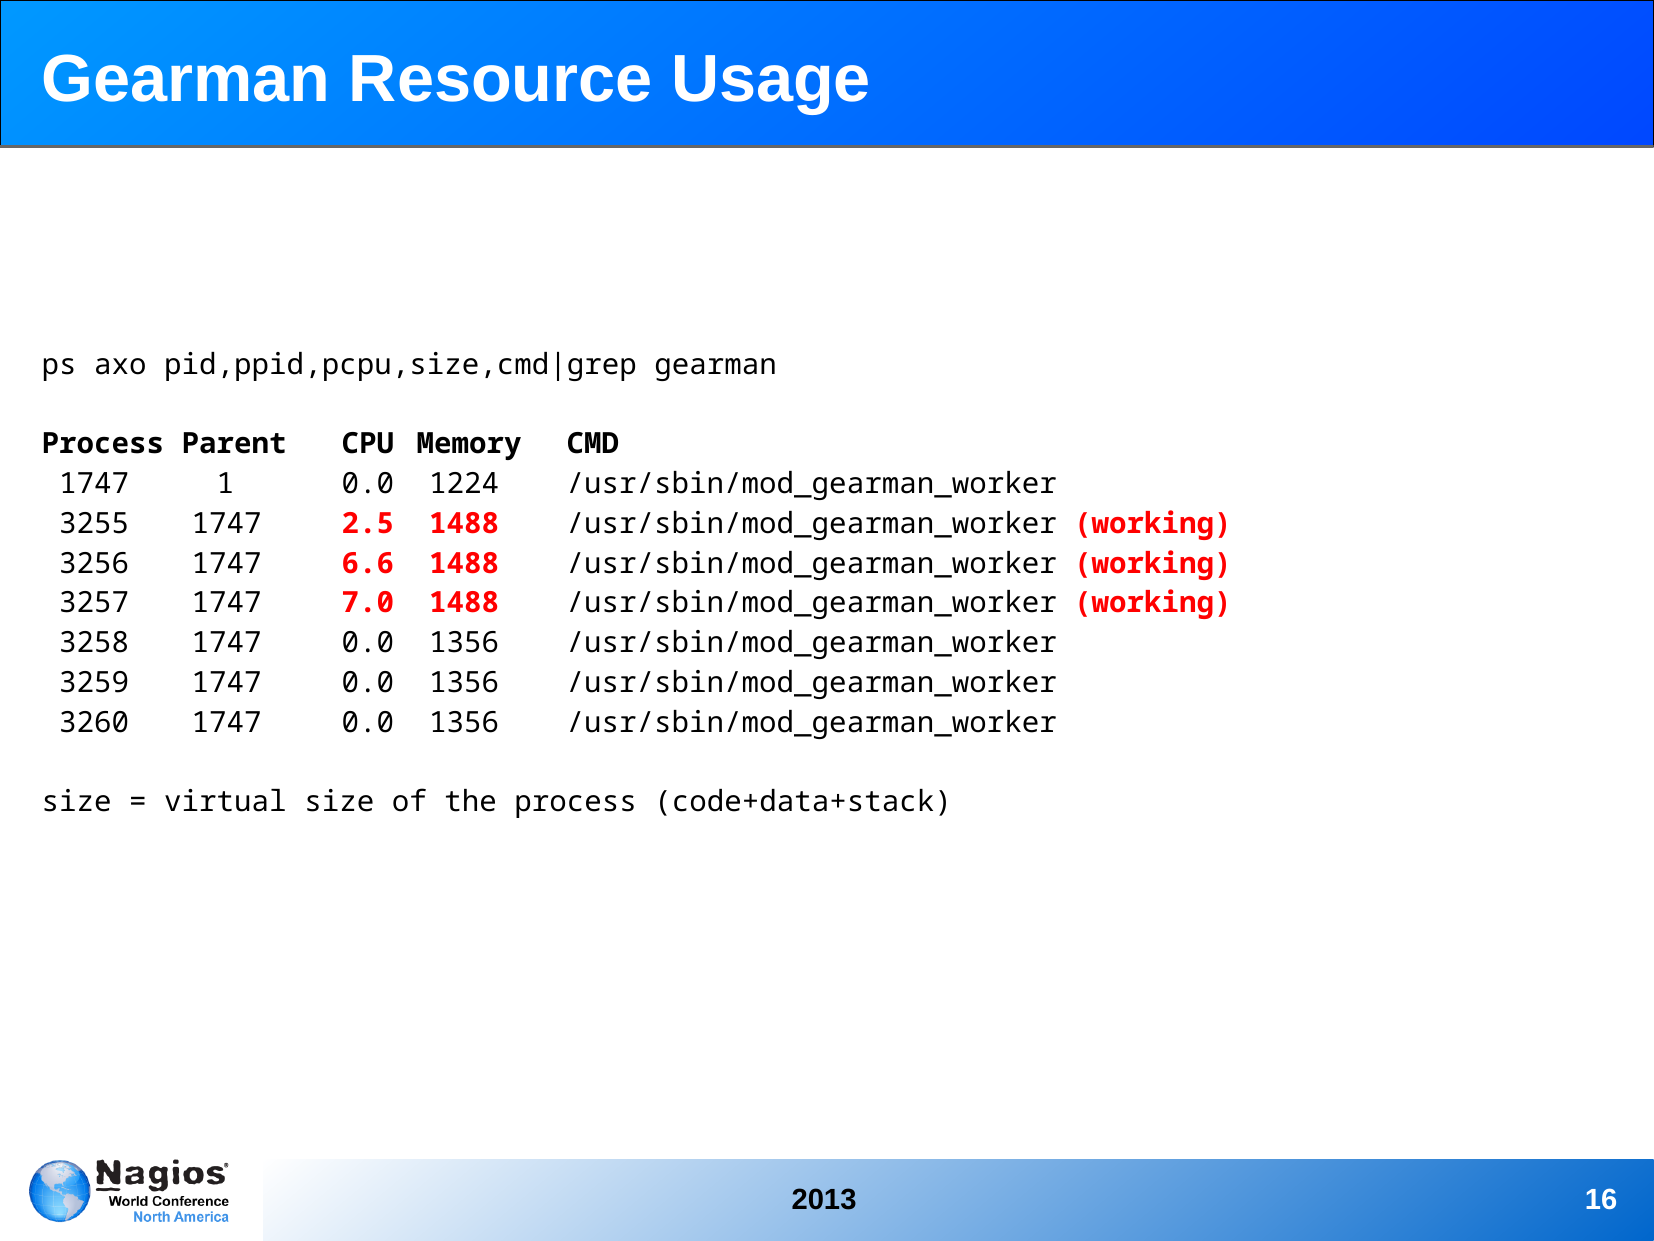

# Gearman Resource Usage
ps axo pid,ppid,pcpu,size,cmd|grep gearman
Process Parent	CPU	Memory	CMD
 1747 1 	0.0 1224 	/usr/sbin/mod_gearman_worker
 3255 	1747 	2.5 1488 	/usr/sbin/mod_gearman_worker (working)
 3256 	1747 	6.6 1488 	/usr/sbin/mod_gearman_worker (working)
 3257 	1747 	7.0 1488 	/usr/sbin/mod_gearman_worker (working)
 3258 	1747 	0.0 1356 	/usr/sbin/mod_gearman_worker
 3259 	1747 	0.0 1356 	/usr/sbin/mod_gearman_worker
 3260 	1747 	0.0 1356 	/usr/sbin/mod_gearman_worker
size = virtual size of the process (code+data+stack)
2011
16